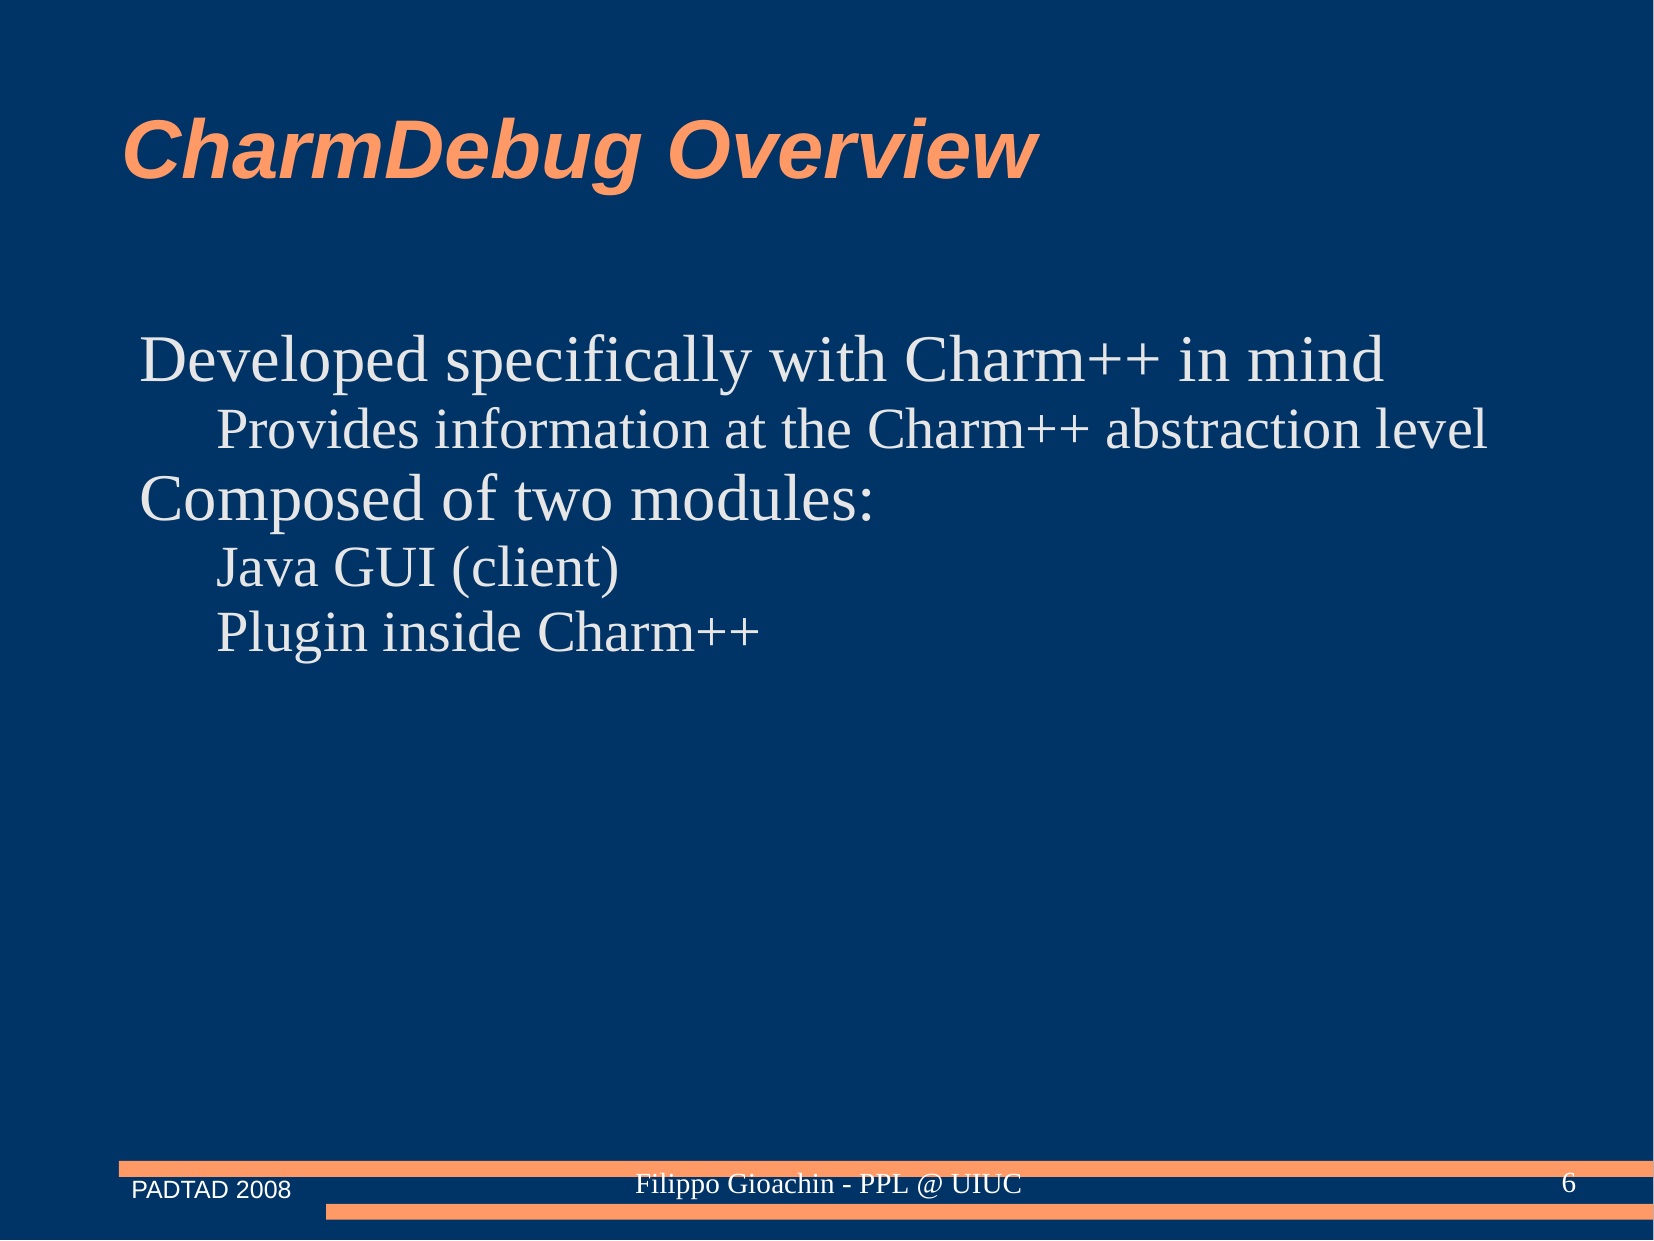

# CharmDebug Overview
Developed specifically with Charm++ in mind
Provides information at the Charm++ abstraction level
Composed of two modules:
Java GUI (client)
Plugin inside Charm++
6
Filippo Gioachin - PPL @ UIUC